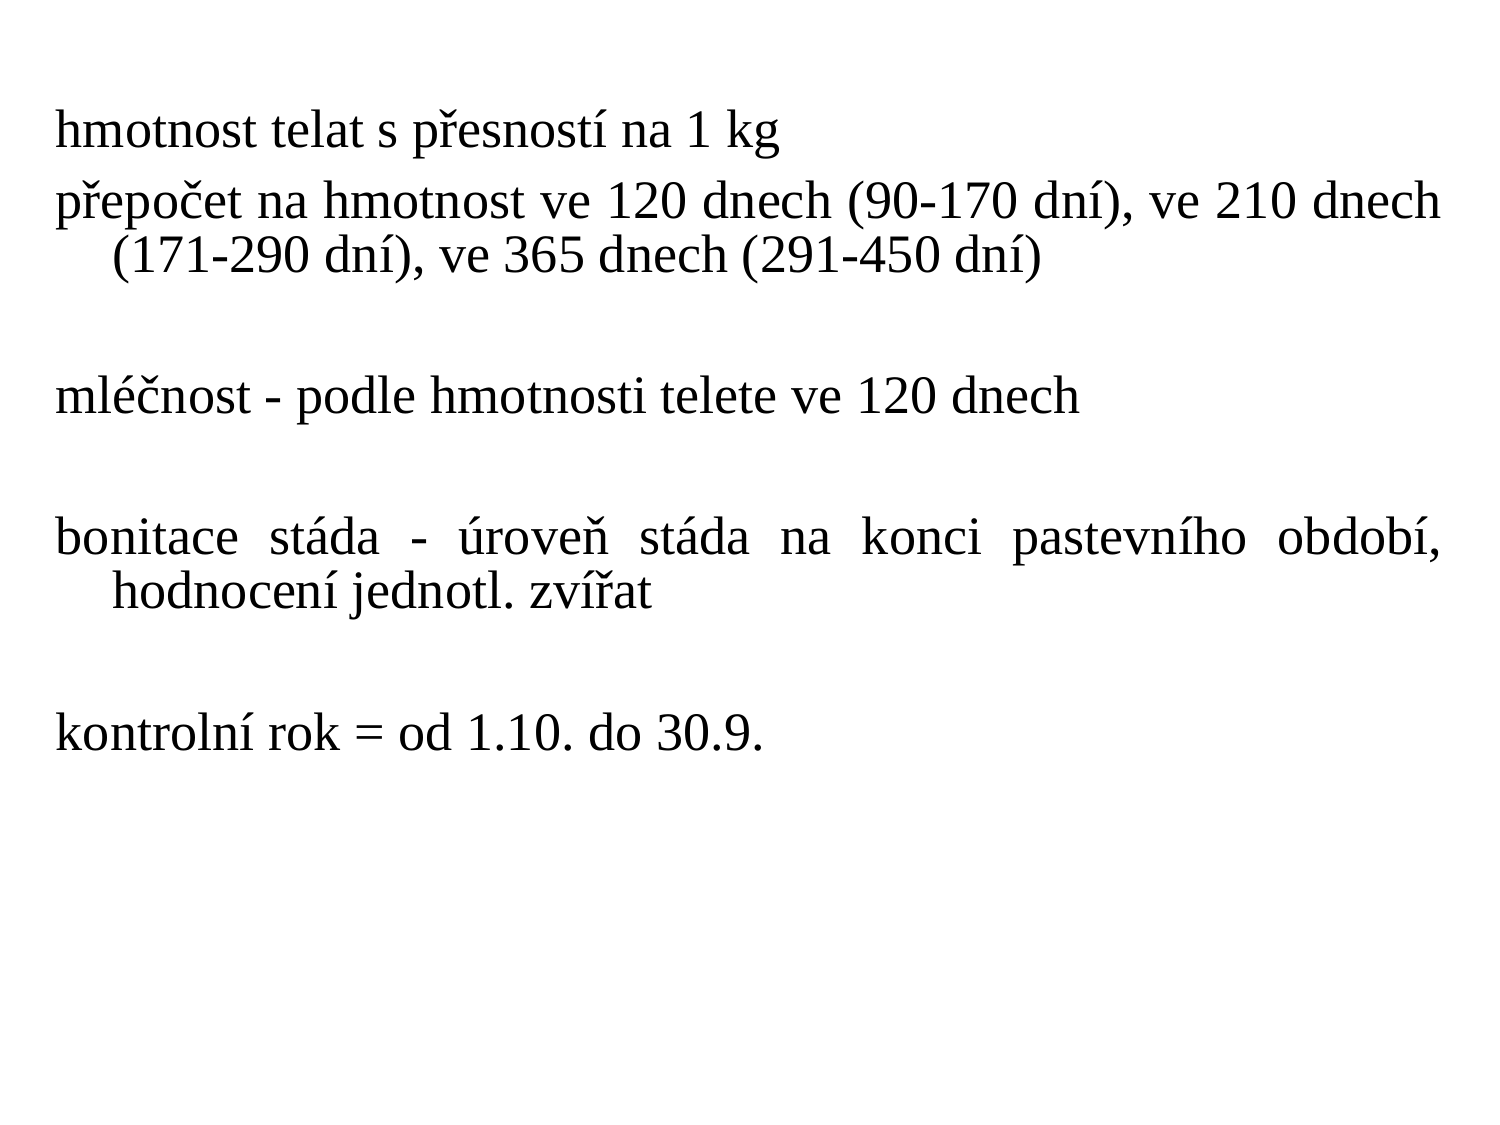

# hmotnost telat s přesností na 1 kg
přepočet na hmotnost ve 120 dnech (90-170 dní), ve 210 dnech (171-290 dní), ve 365 dnech (291-450 dní)
mléčnost - podle hmotnosti telete ve 120 dnech
bonitace stáda - úroveň stáda na konci pastevního období, hodnocení jednotl. zvířat
kontrolní rok = od 1.10. do 30.9.